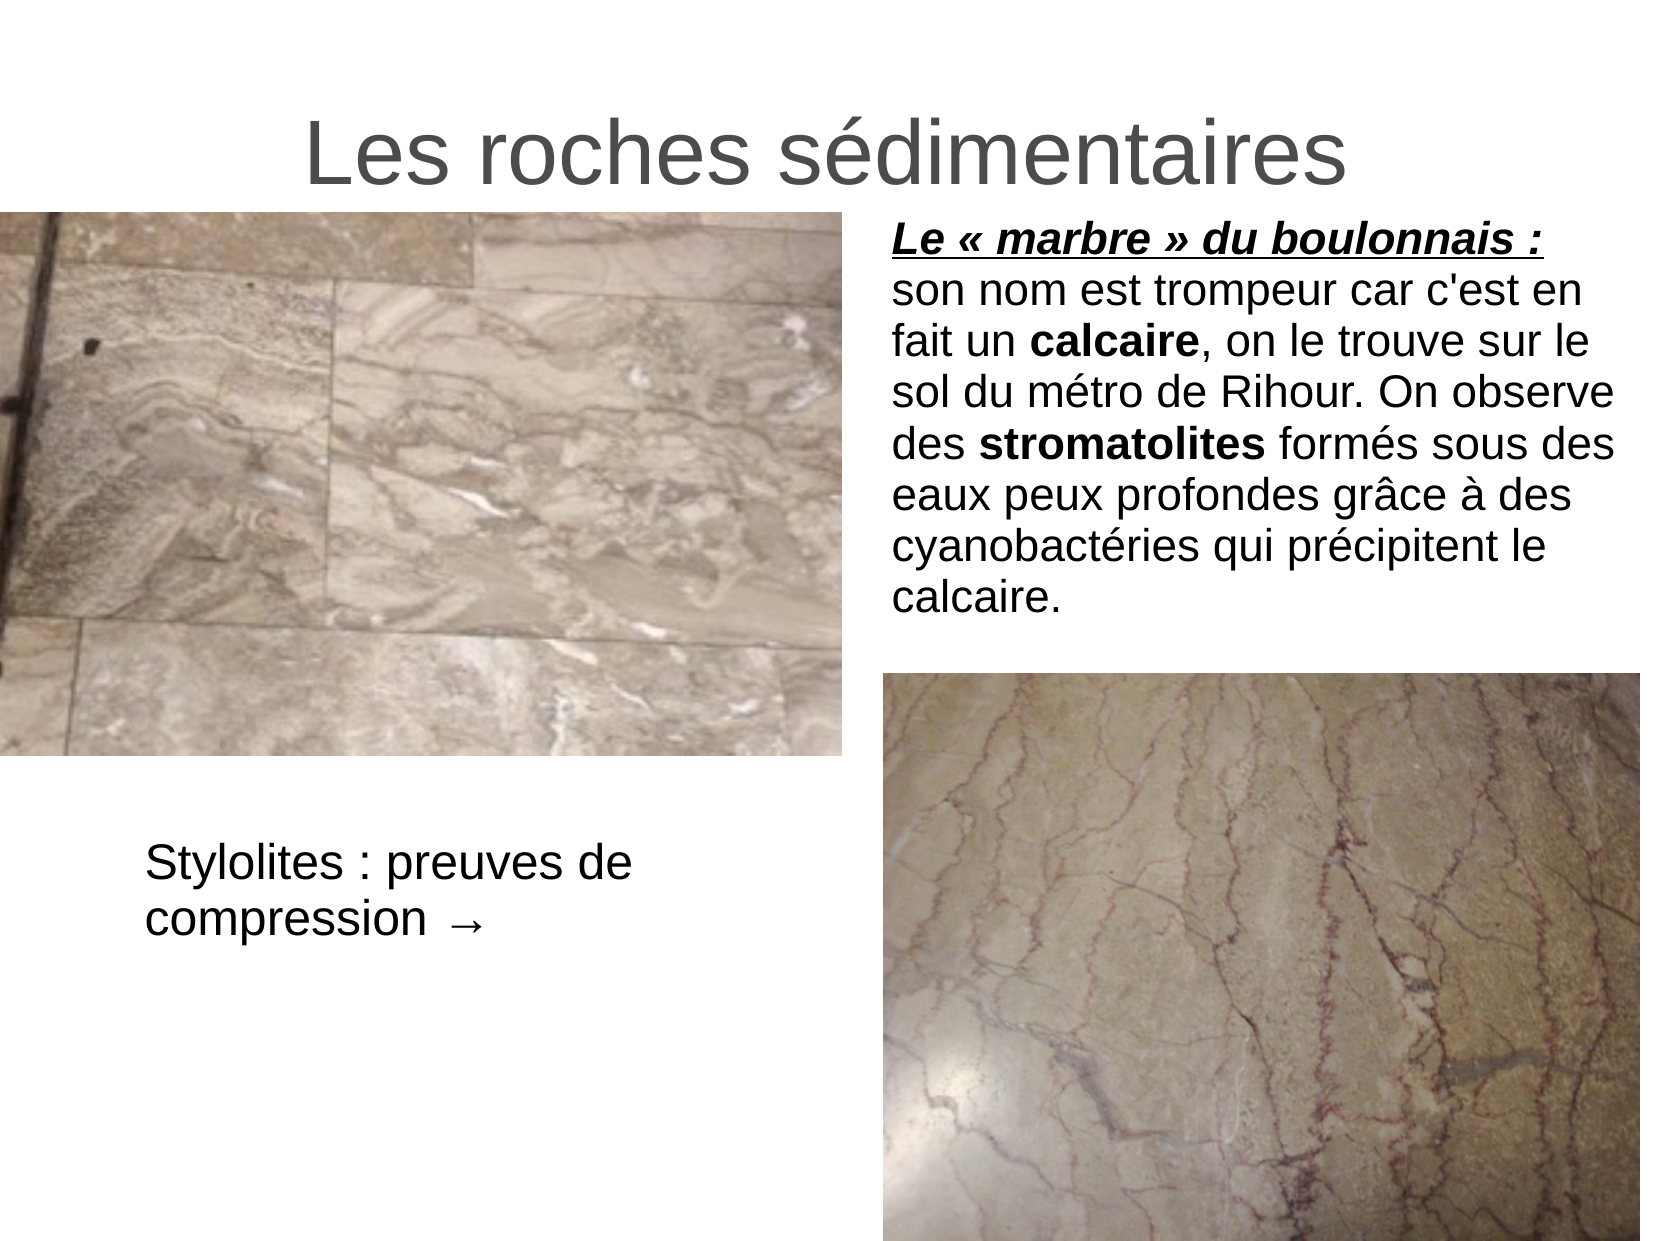

# Les roches sédimentaires
Le « marbre » du boulonnais : son nom est trompeur car c'est en fait un calcaire, on le trouve sur le sol du métro de Rihour. On observe des stromatolites formés sous des eaux peux profondes grâce à des cyanobactéries qui précipitent le calcaire.
Stylolites : preuves de compression →